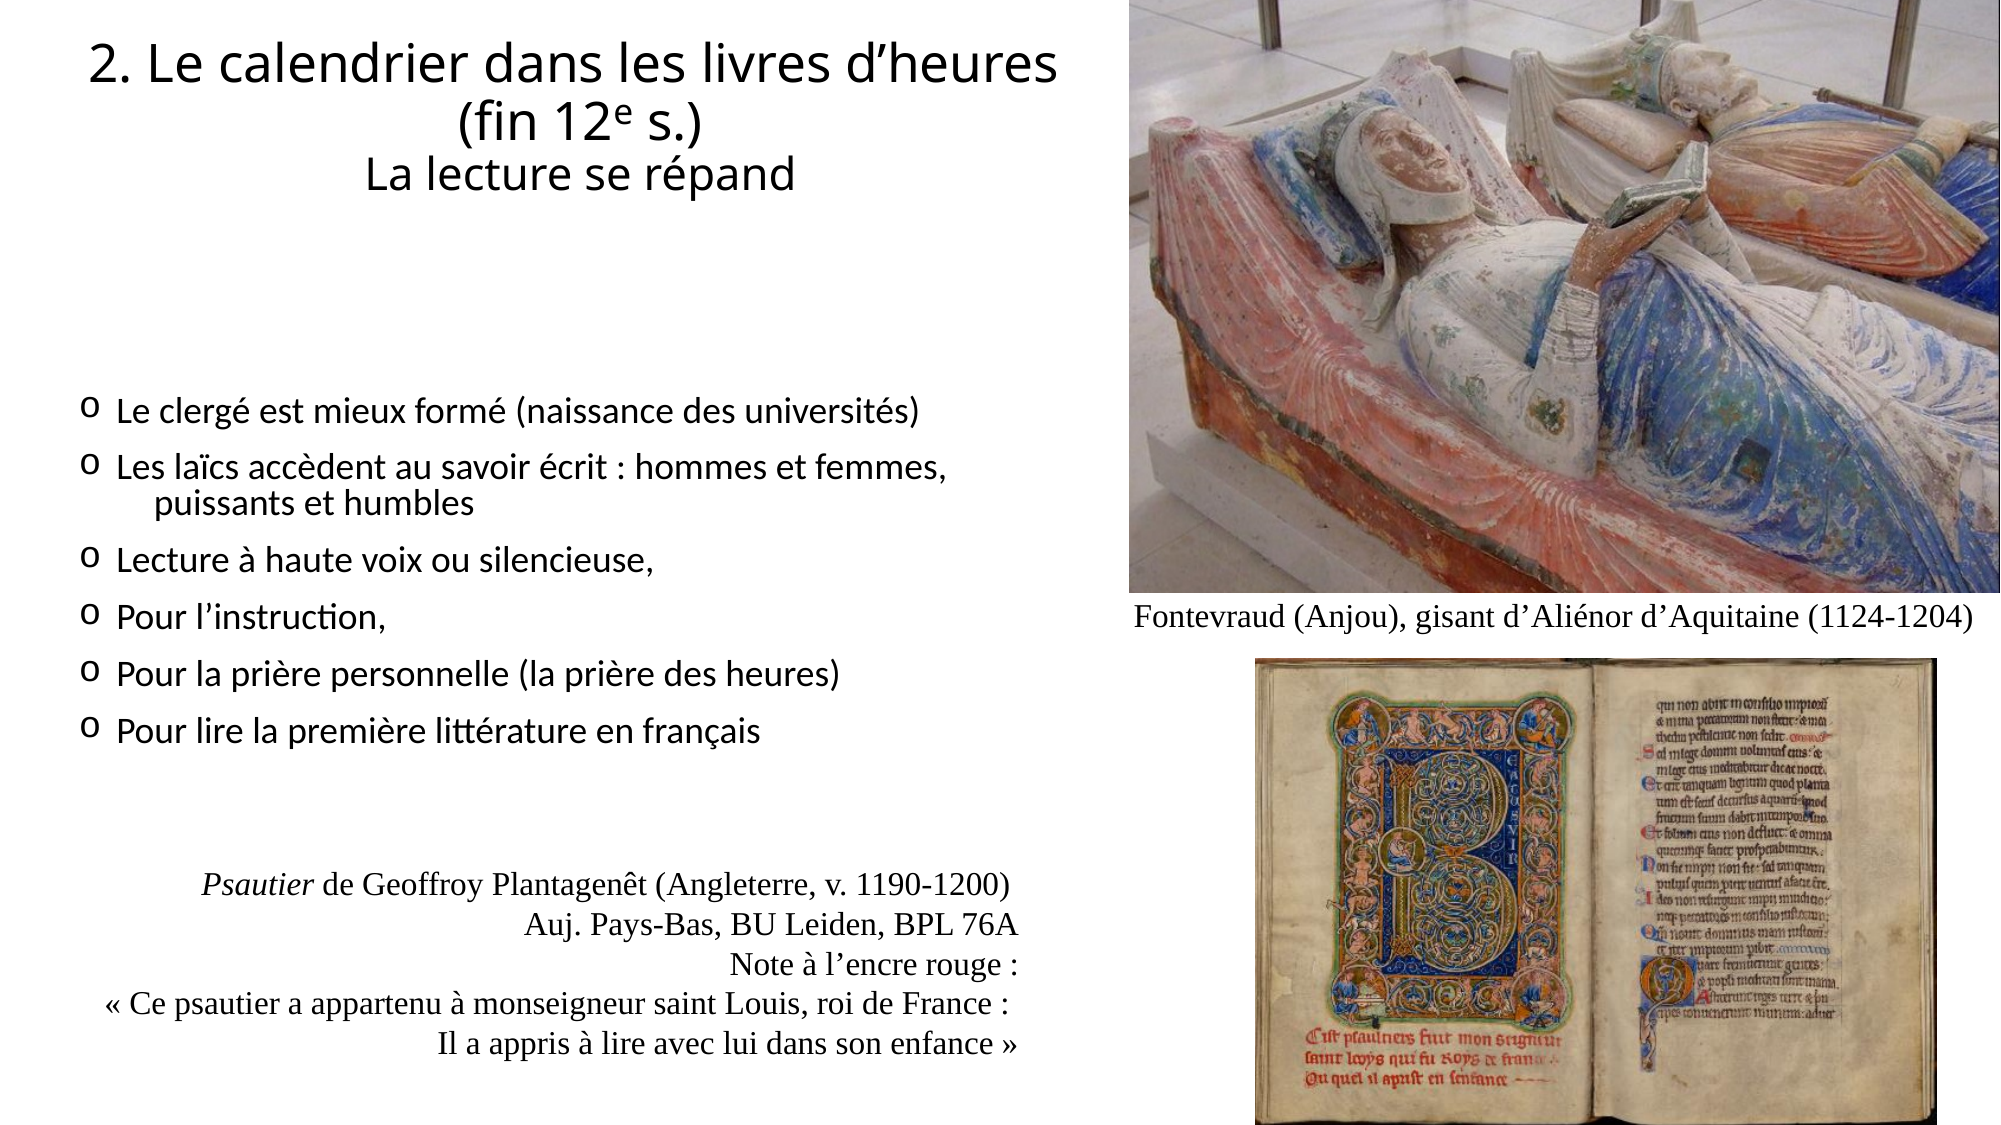

# 2. Le calendrier dans les livres d’heures (fin 12e s.) La lecture se répand
Le clergé est mieux formé (naissance des universités)
Les laïcs accèdent au savoir écrit : hommes et femmes, puissants et humbles
Lecture à haute voix ou silencieuse,
Pour l’instruction,
Pour la prière personnelle (la prière des heures)
Pour lire la première littérature en français
Fontevraud (Anjou), gisant d’Aliénor d’Aquitaine (1124-1204)
Psautier de Geoffroy Plantagenêt (Angleterre, v. 1190-1200)
Auj. Pays-Bas, BU Leiden, BPL 76A
Note à l’encre rouge :
« Ce psautier a appartenu à monseigneur saint Louis, roi de France :
Il a appris à lire avec lui dans son enfance »